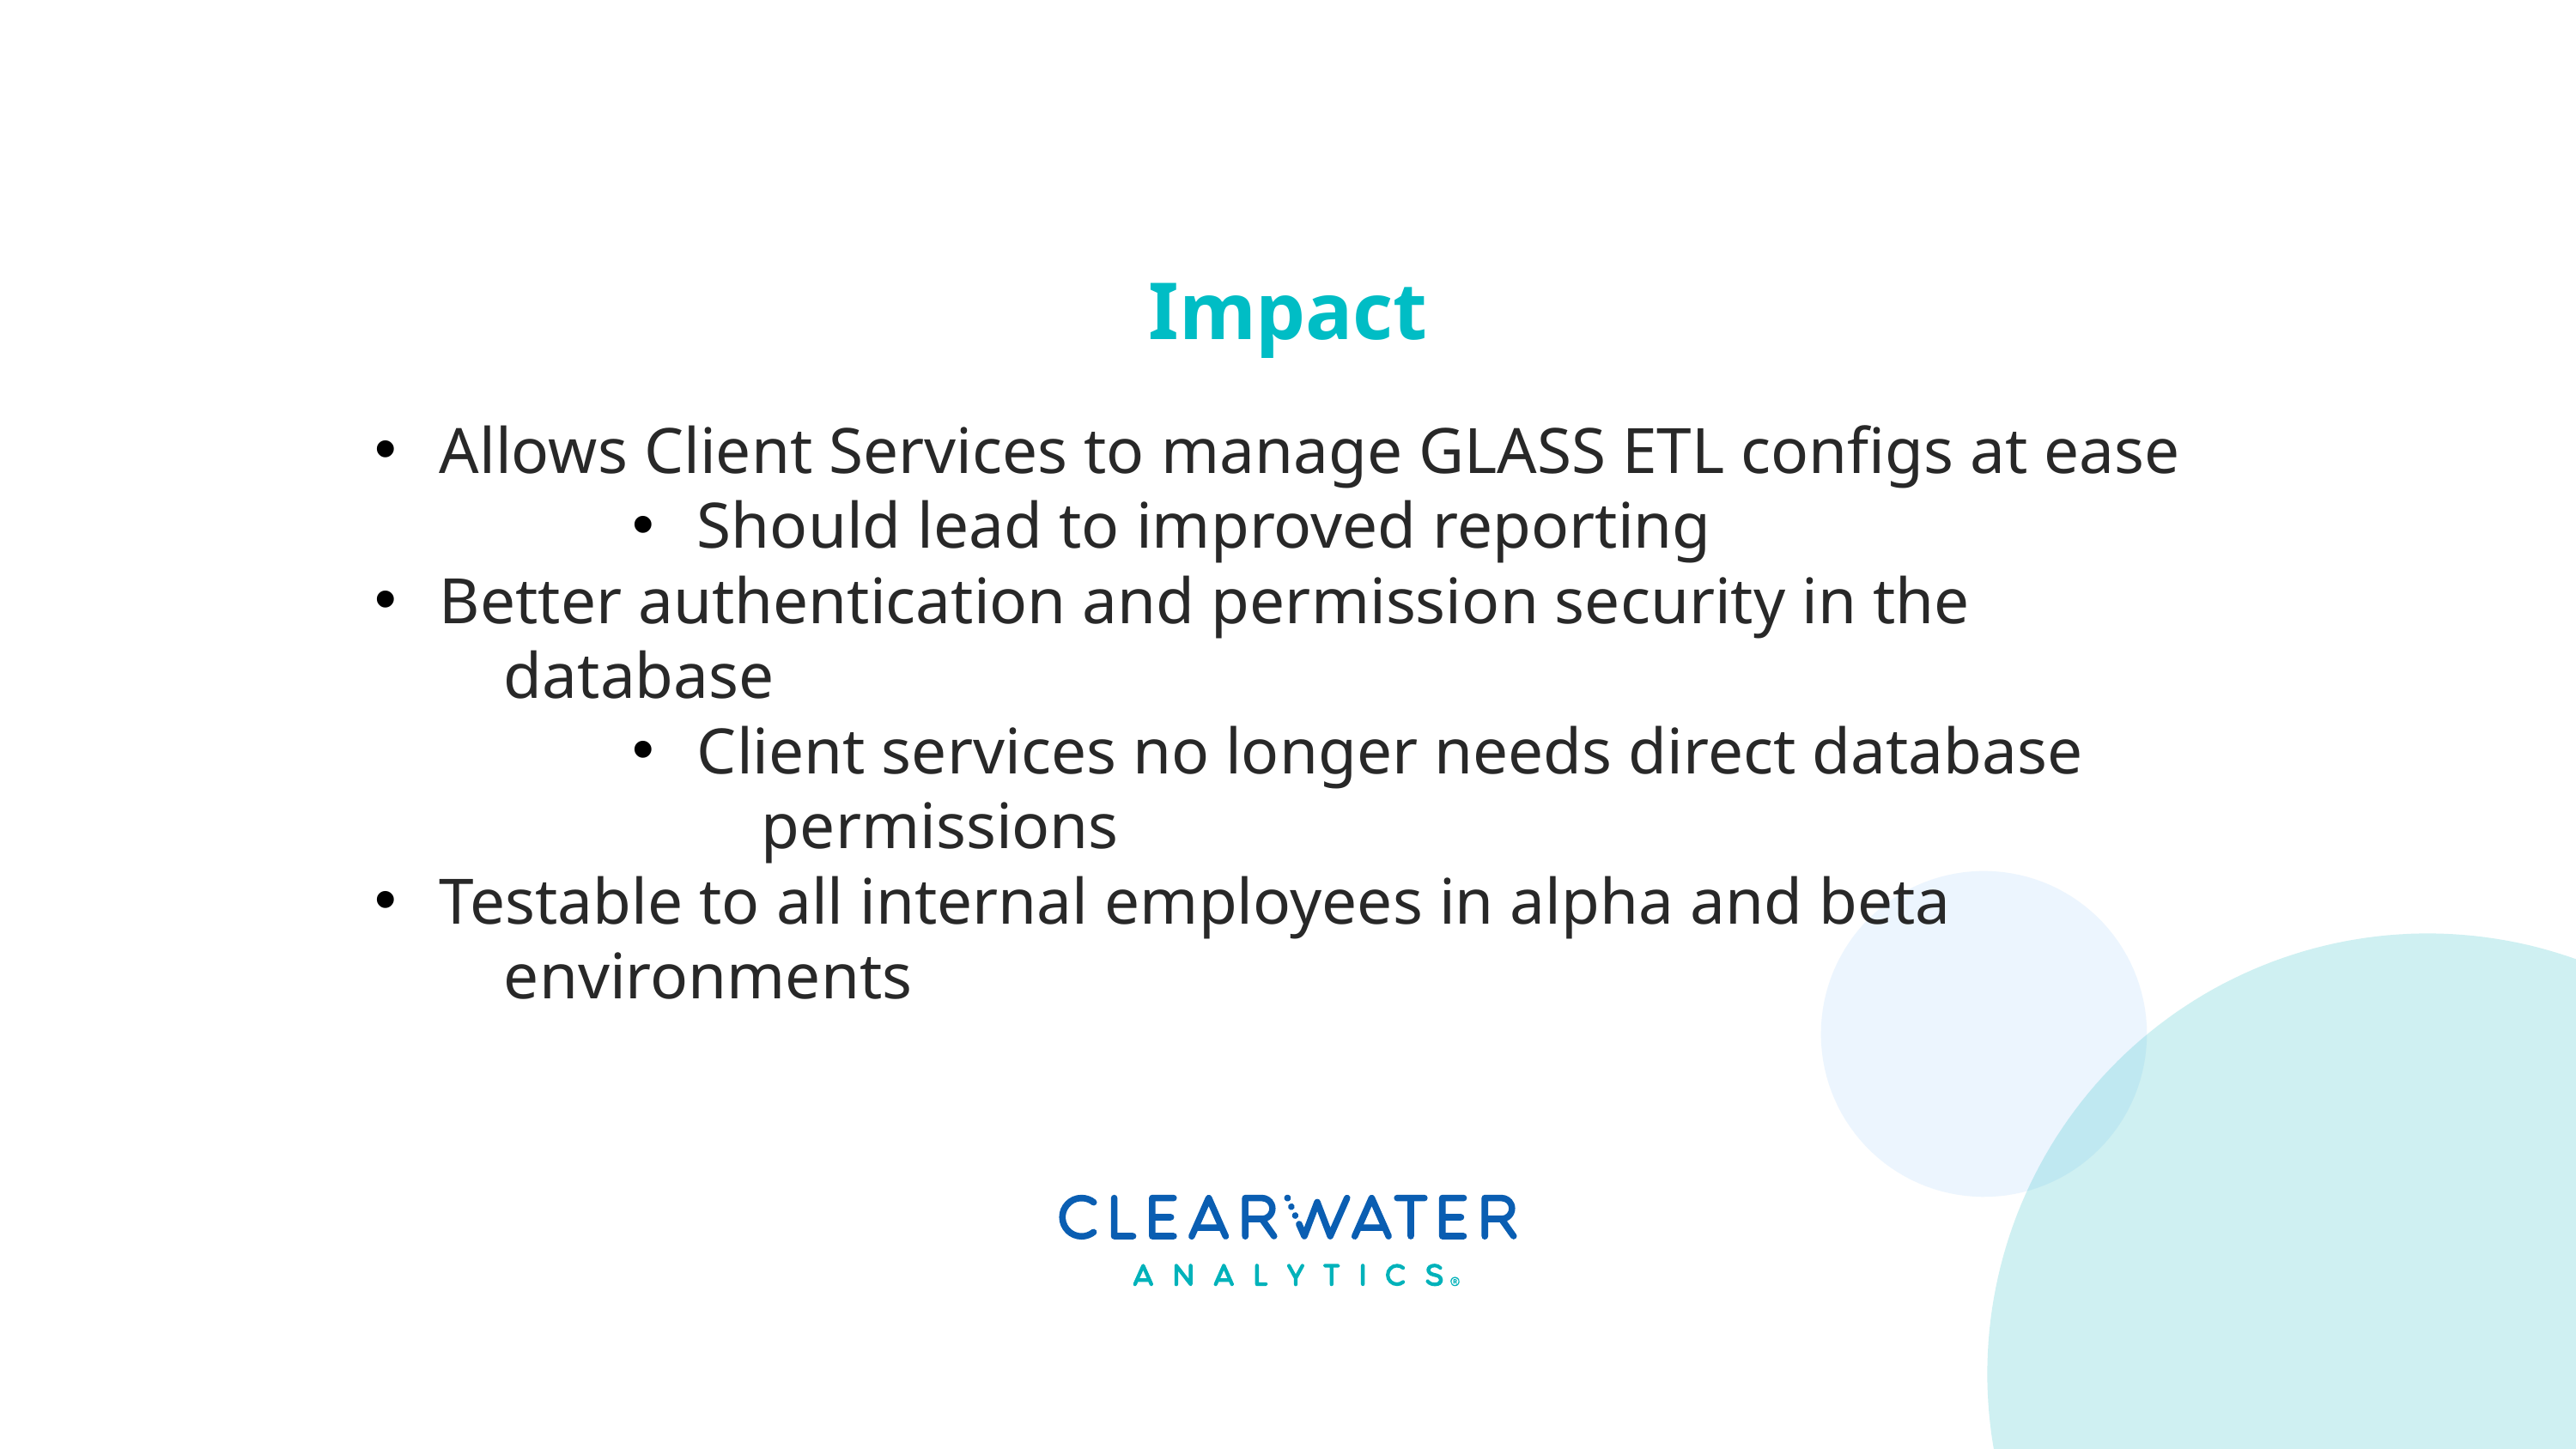

# Impact
Allows Client Services to manage GLASS ETL configs at ease
Should lead to improved reporting
Better authentication and permission security in the database
Client services no longer needs direct database permissions
Testable to all internal employees in alpha and beta environments